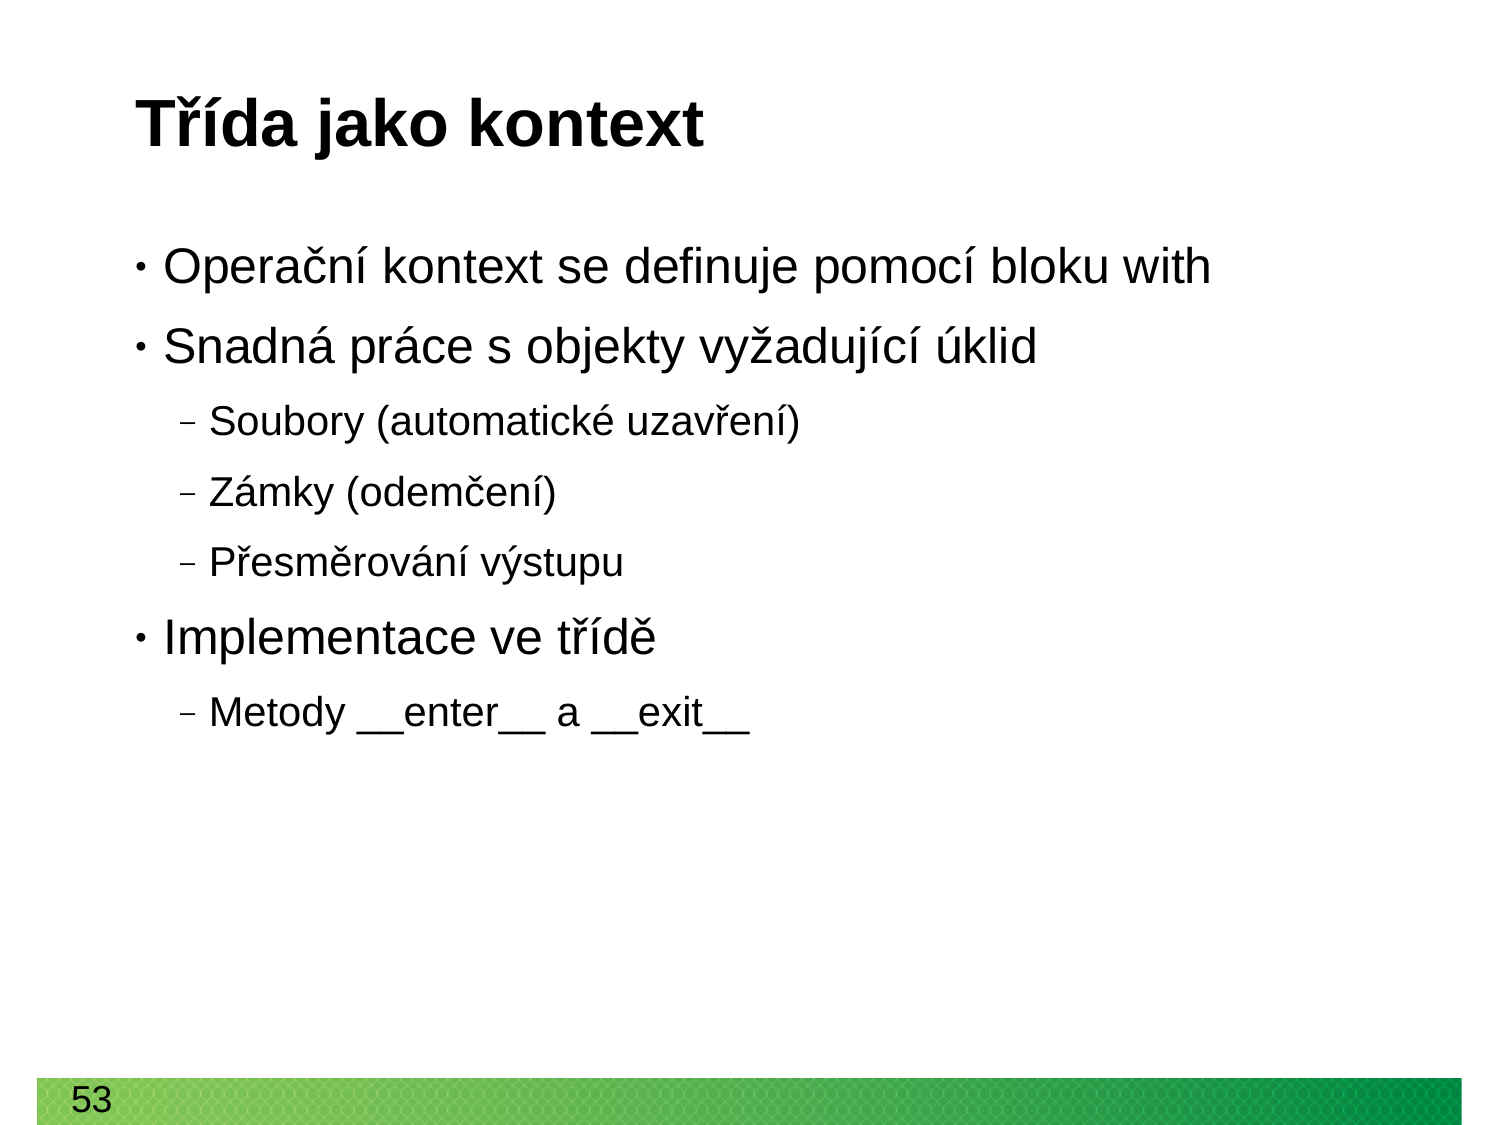

# Třída jako kontext
Operační kontext se definuje pomocí bloku with
Snadná práce s objekty vyžadující úklid
Soubory (automatické uzavření)
Zámky (odemčení)
Přesměrování výstupu
Implementace ve třídě
Metody __enter__ a __exit__